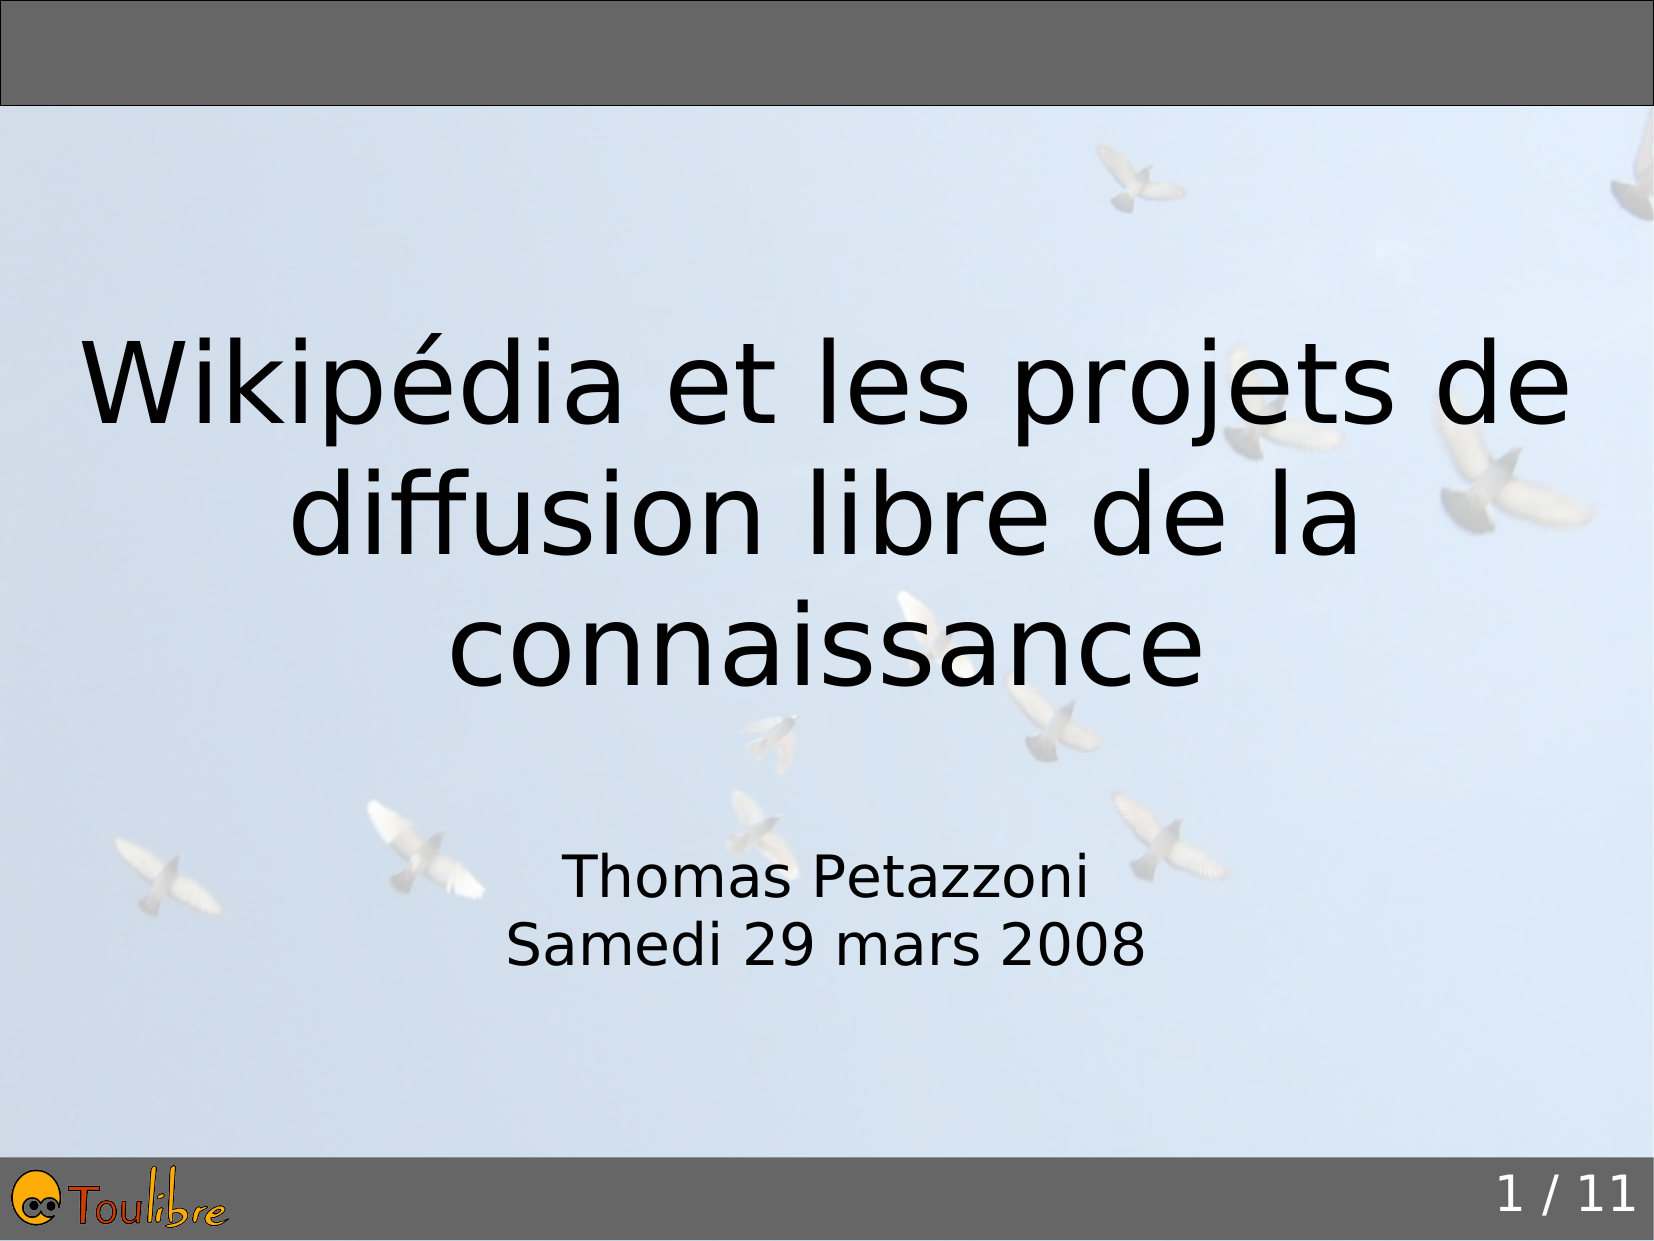

Wikipédia et les projets de diffusion libre de la connaissance
Thomas Petazzoni
Samedi 29 mars 2008